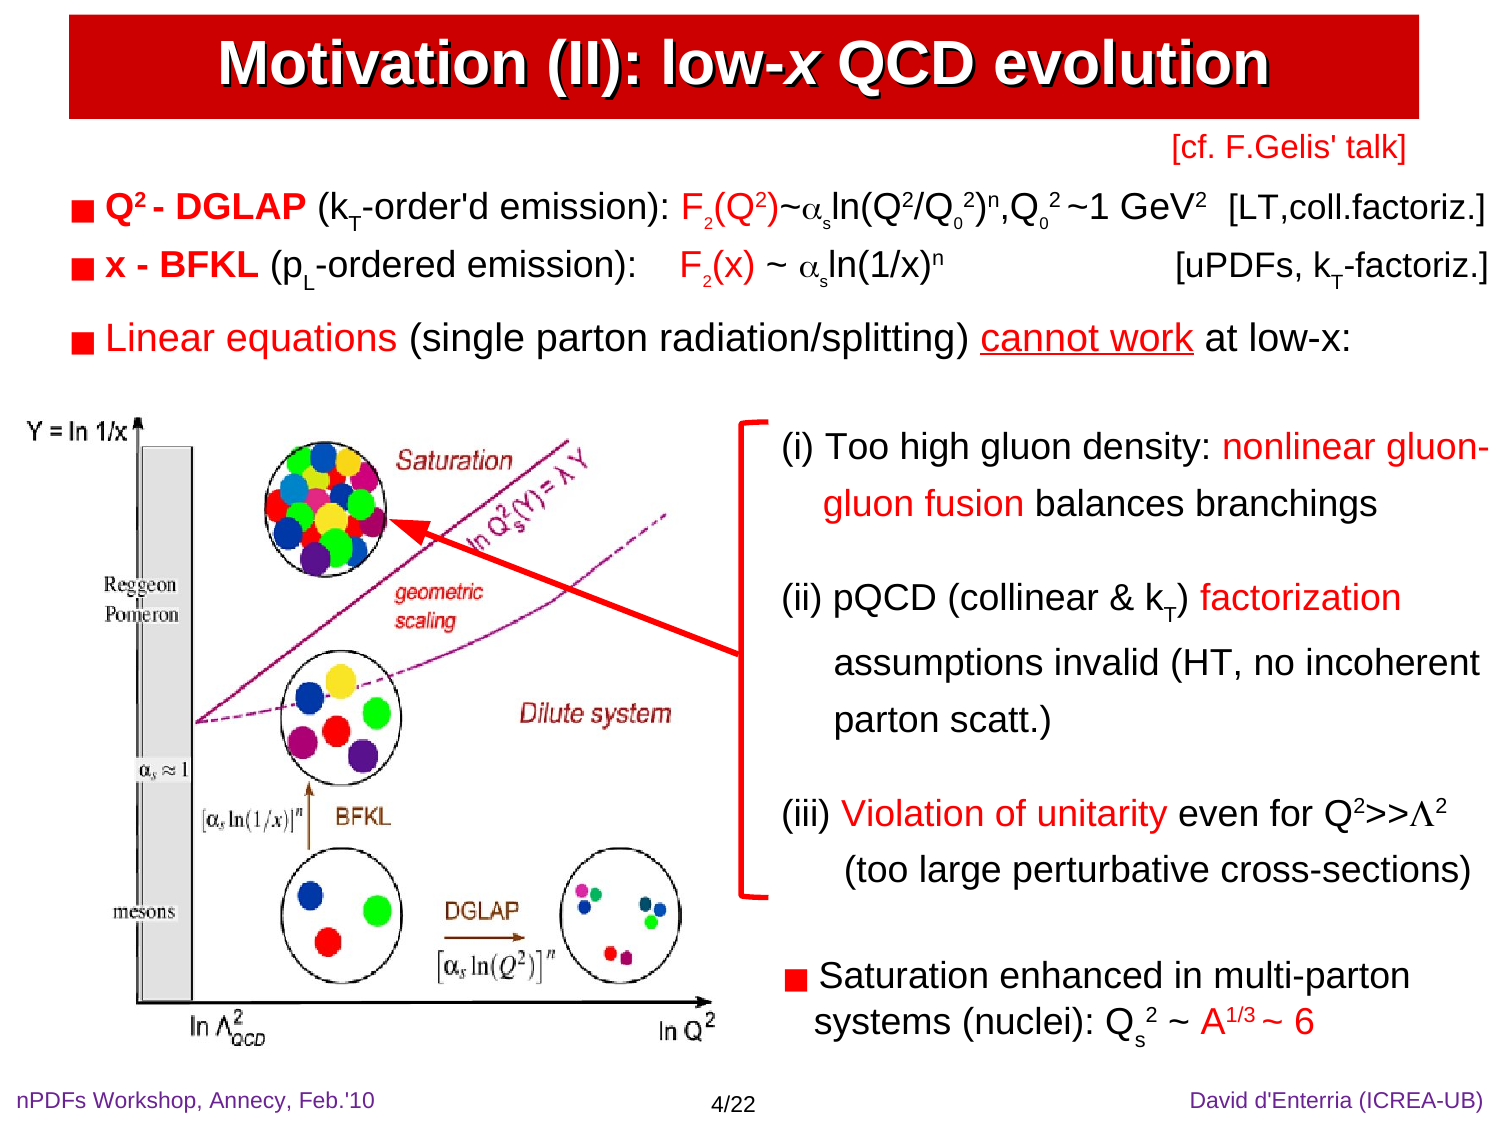

# Motivation (II): low-x QCD evolution
Kimber et al
[cf. F.Gelis' talk]
■ Q2 - DGLAP (kT-order'd emission): F2(Q2)~asln(Q2/Q02)n,Q02 ~1 GeV2 [LT,coll.factoriz.]
■ x - BFKL (pL-ordered emission): F2(x) ~ asln(1/x)n [uPDFs, kT-factoriz.]
■ Linear equations (single parton radiation/splitting) cannot work at low-x:
Pomeron
Reggeon
Mesons
(i) Too high gluon density: nonlinear gluon-
 gluon fusion balances branchings
(ii) pQCD (collinear & kT) factorization
 assumptions invalid (HT, no incoherent
 parton scatt.)
(iii) Violation of unitarity even for Q2>>L2
 (too large perturbative cross-sections)
Q2 = 10 GeV2
xG(x,Q2)= dNg/dy
Q2 = 10 GeV2
■ Saturation enhanced in multi-parton
 systems (nuclei): Qs2 ~ A1/3 ~ 6
Illustration only. There is no “PDFs” now
in the sense of pQCD factorization